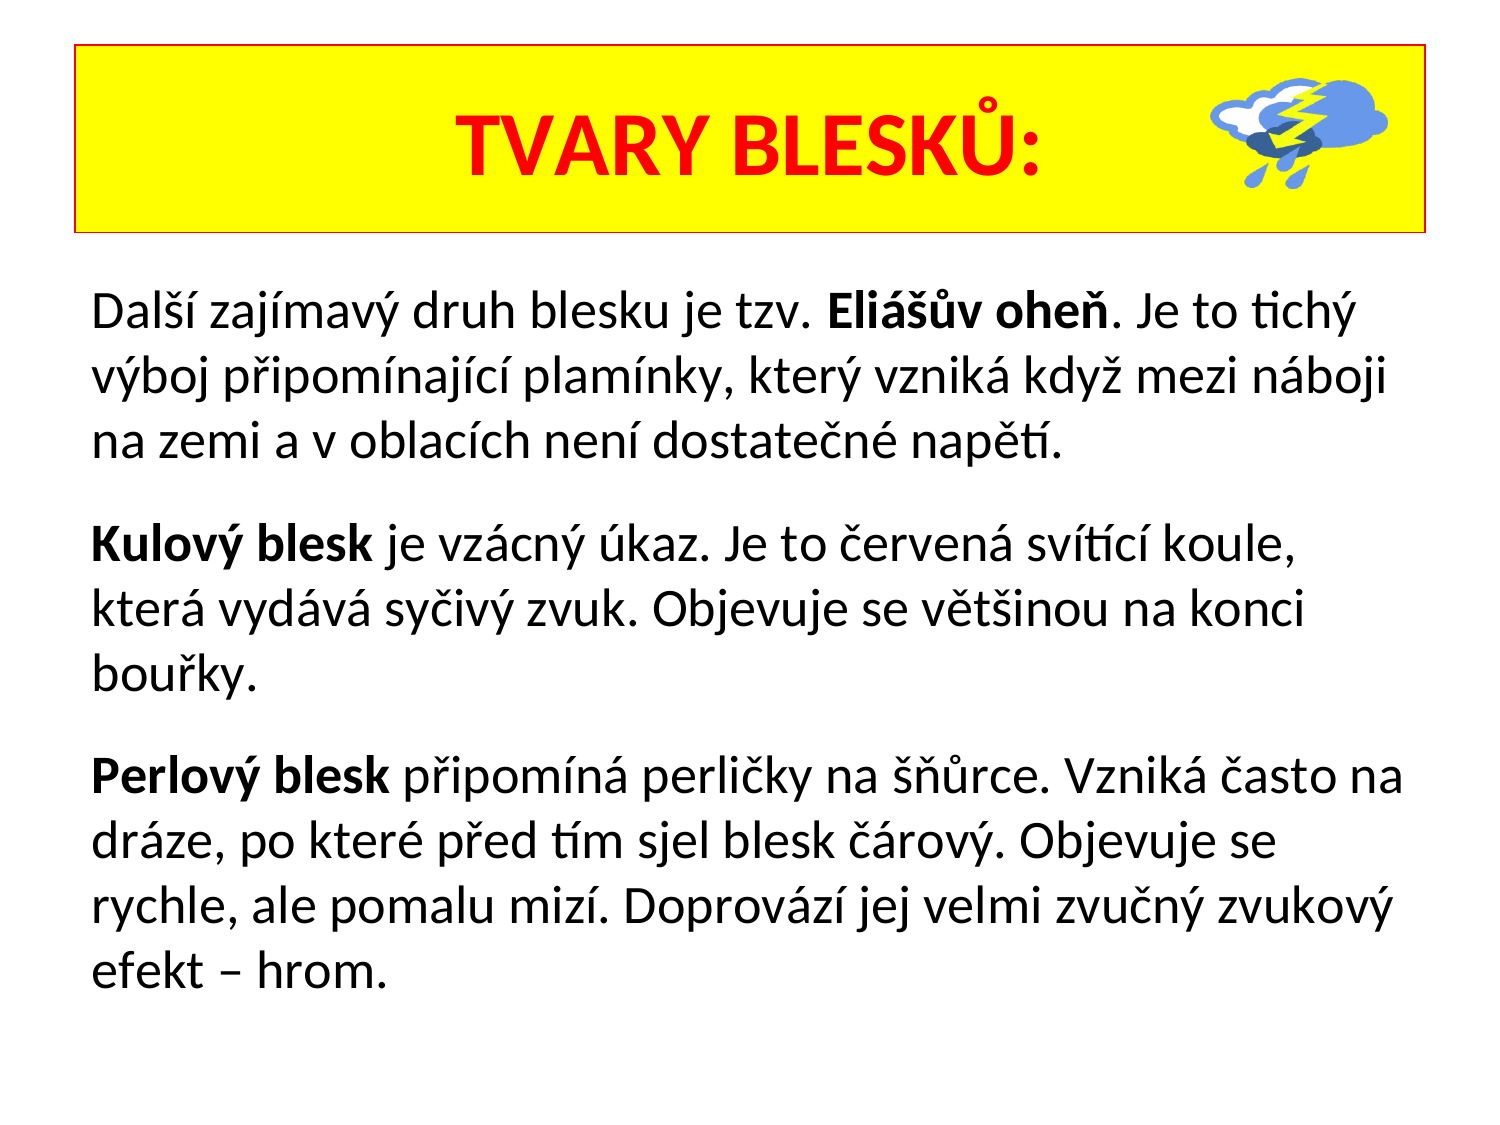

# TVARY BLESKŮ:
Další zajímavý druh blesku je tzv. Eliášův oheň. Je to tichý výboj připomínající plamínky, který vzniká když mezi náboji na zemi a v oblacích není dostatečné napětí.
Kulový blesk je vzácný úkaz. Je to červená svítící koule, která vydává syčivý zvuk. Objevuje se většinou na konci bouřky.
Perlový blesk připomíná perličky na šňůrce. Vzniká často na dráze, po které před tím sjel blesk čárový. Objevuje se rychle, ale pomalu mizí. Doprovází jej velmi zvučný zvukový efekt – hrom.